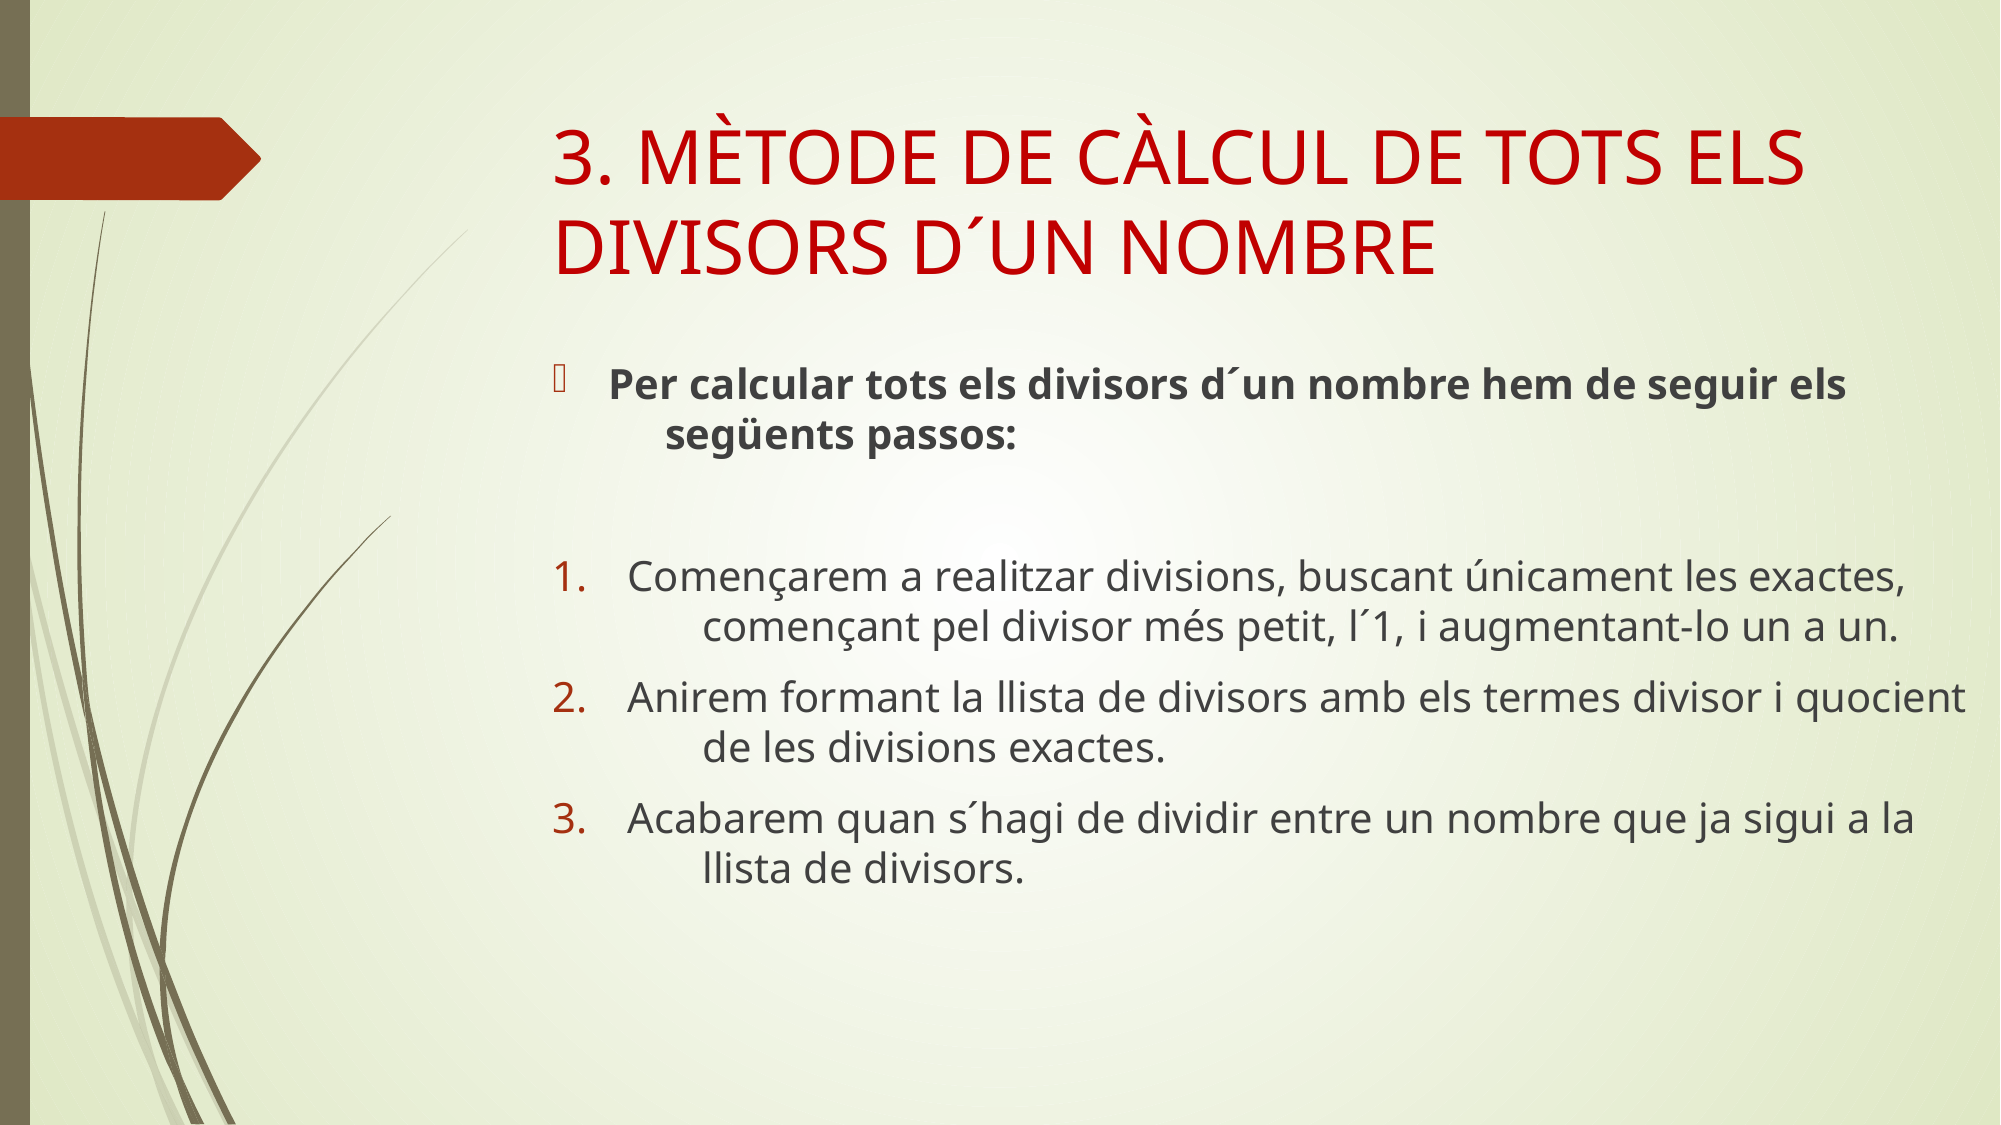

# 3. MÈTODE DE CÀLCUL DE TOTS ELS DIVISORS D´UN NOMBRE
Per calcular tots els divisors d´un nombre hem de seguir els següents passos:
Començarem a realitzar divisions, buscant únicament les exactes, començant pel divisor més petit, l´1, i augmentant-lo un a un.
Anirem formant la llista de divisors amb els termes divisor i quocient de les divisions exactes.
Acabarem quan s´hagi de dividir entre un nombre que ja sigui a la llista de divisors.